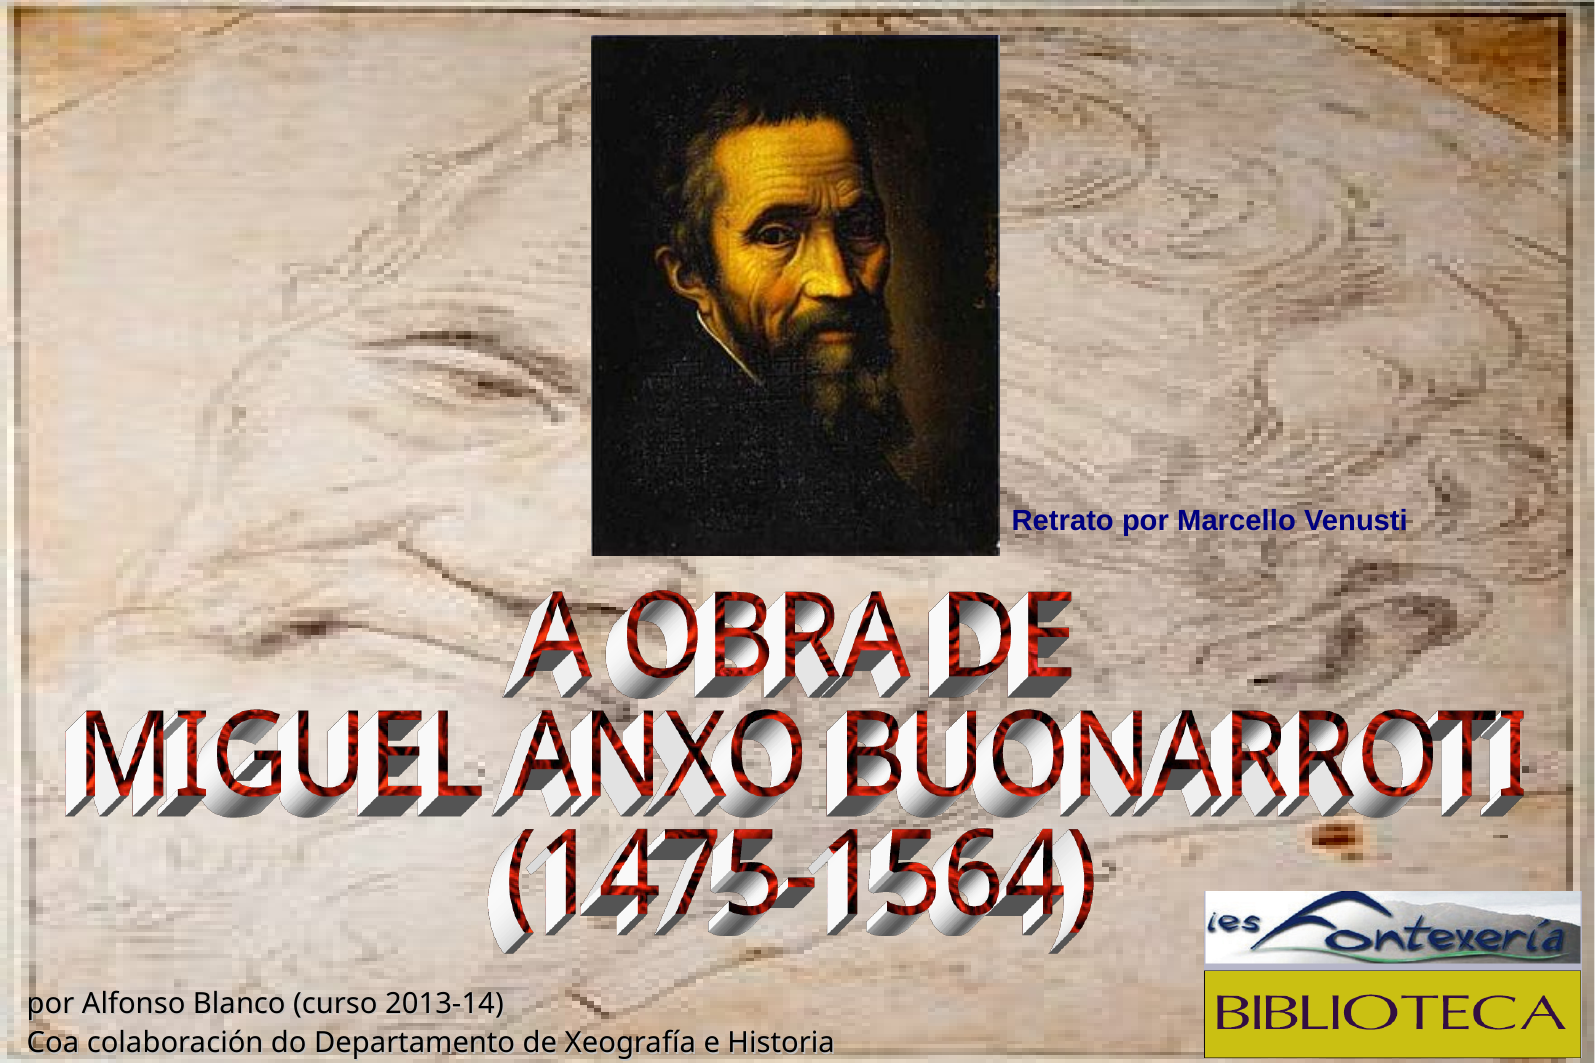

Retrato por Marcello Venusti
A OBRA DE
MIGUEL ANXO BUONARROTI
(1475-1564)
por Alfonso Blanco (curso 2013-14)
Coa colaboración do Departamento de Xeografía e Historia